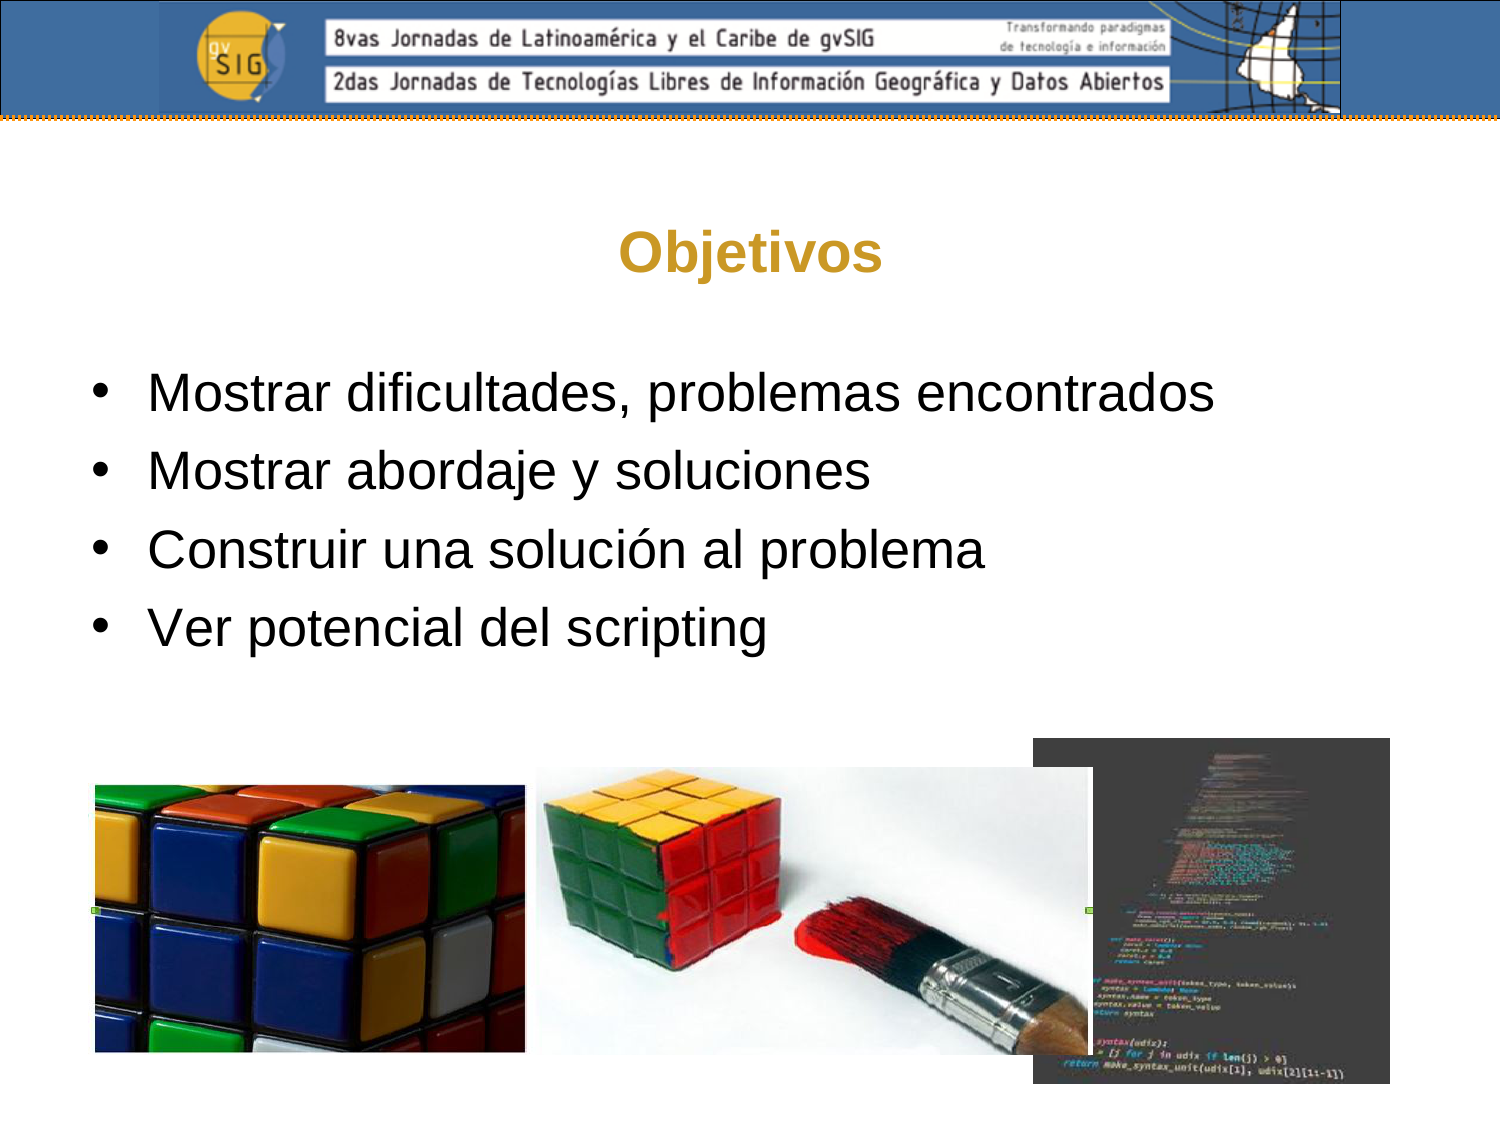

# Objetivos
Mostrar dificultades, problemas encontrados
Mostrar abordaje y soluciones
Construir una solución al problema
Ver potencial del scripting